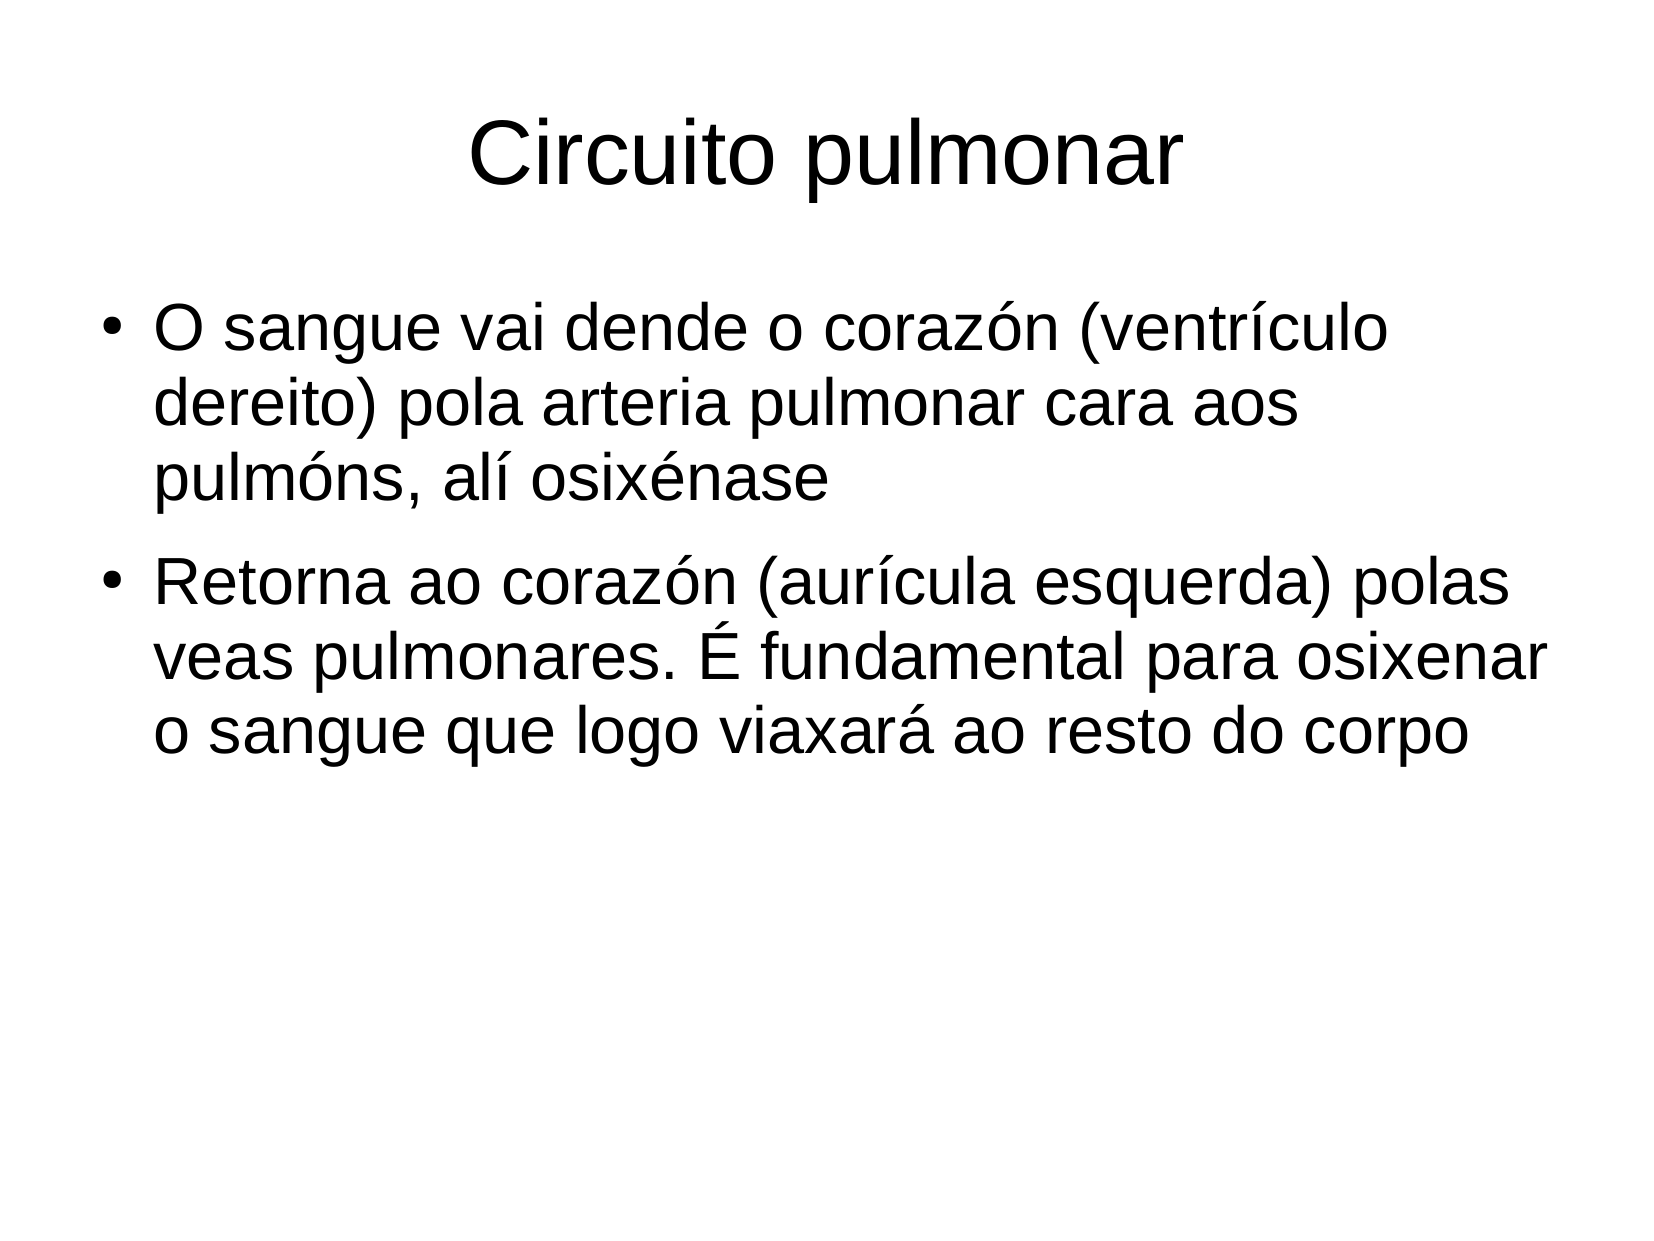

# Circuito pulmonar
O sangue vai dende o corazón (ventrículo dereito) pola arteria pulmonar cara aos pulmóns, alí osixénase
Retorna ao corazón (aurícula esquerda) polas veas pulmonares. É fundamental para osixenar o sangue que logo viaxará ao resto do corpo